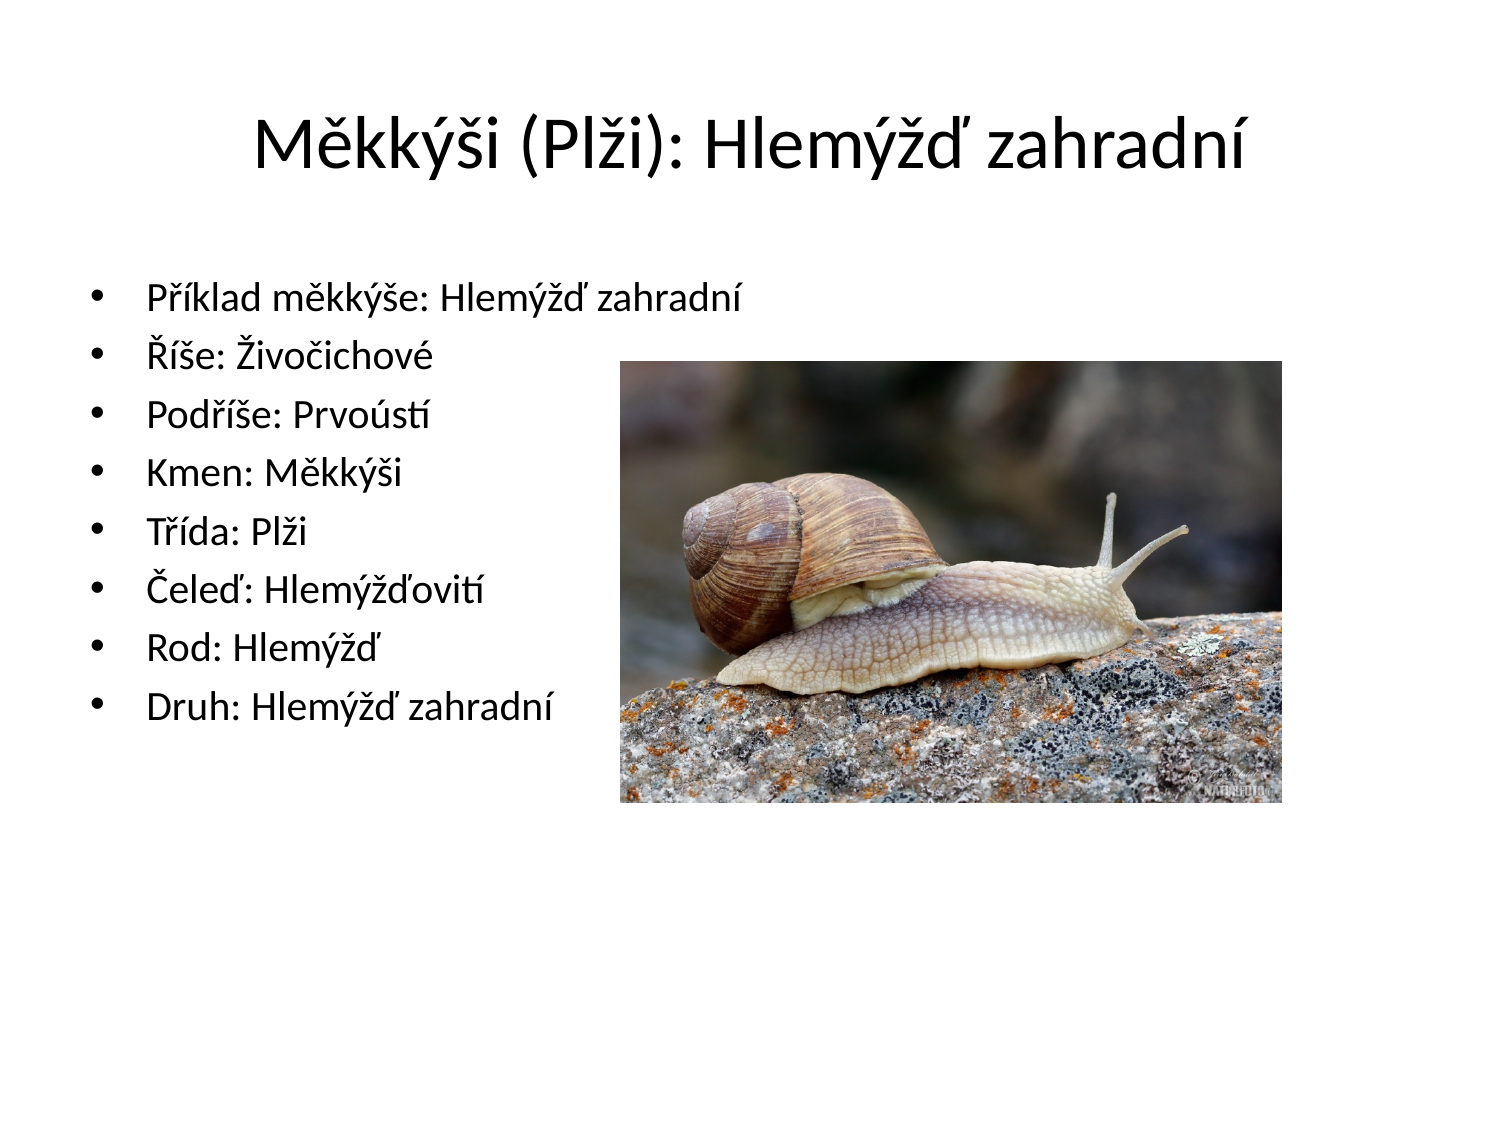

# Měkkýši (Plži): Hlemýžď zahradní
Příklad měkkýše: Hlemýžď zahradní
Říše: Živočichové
Podříše: Prvoústí
Kmen: Měkkýši
Třída: Plži
Čeleď: Hlemýžďovití
Rod: Hlemýžď
Druh: Hlemýžď zahradní